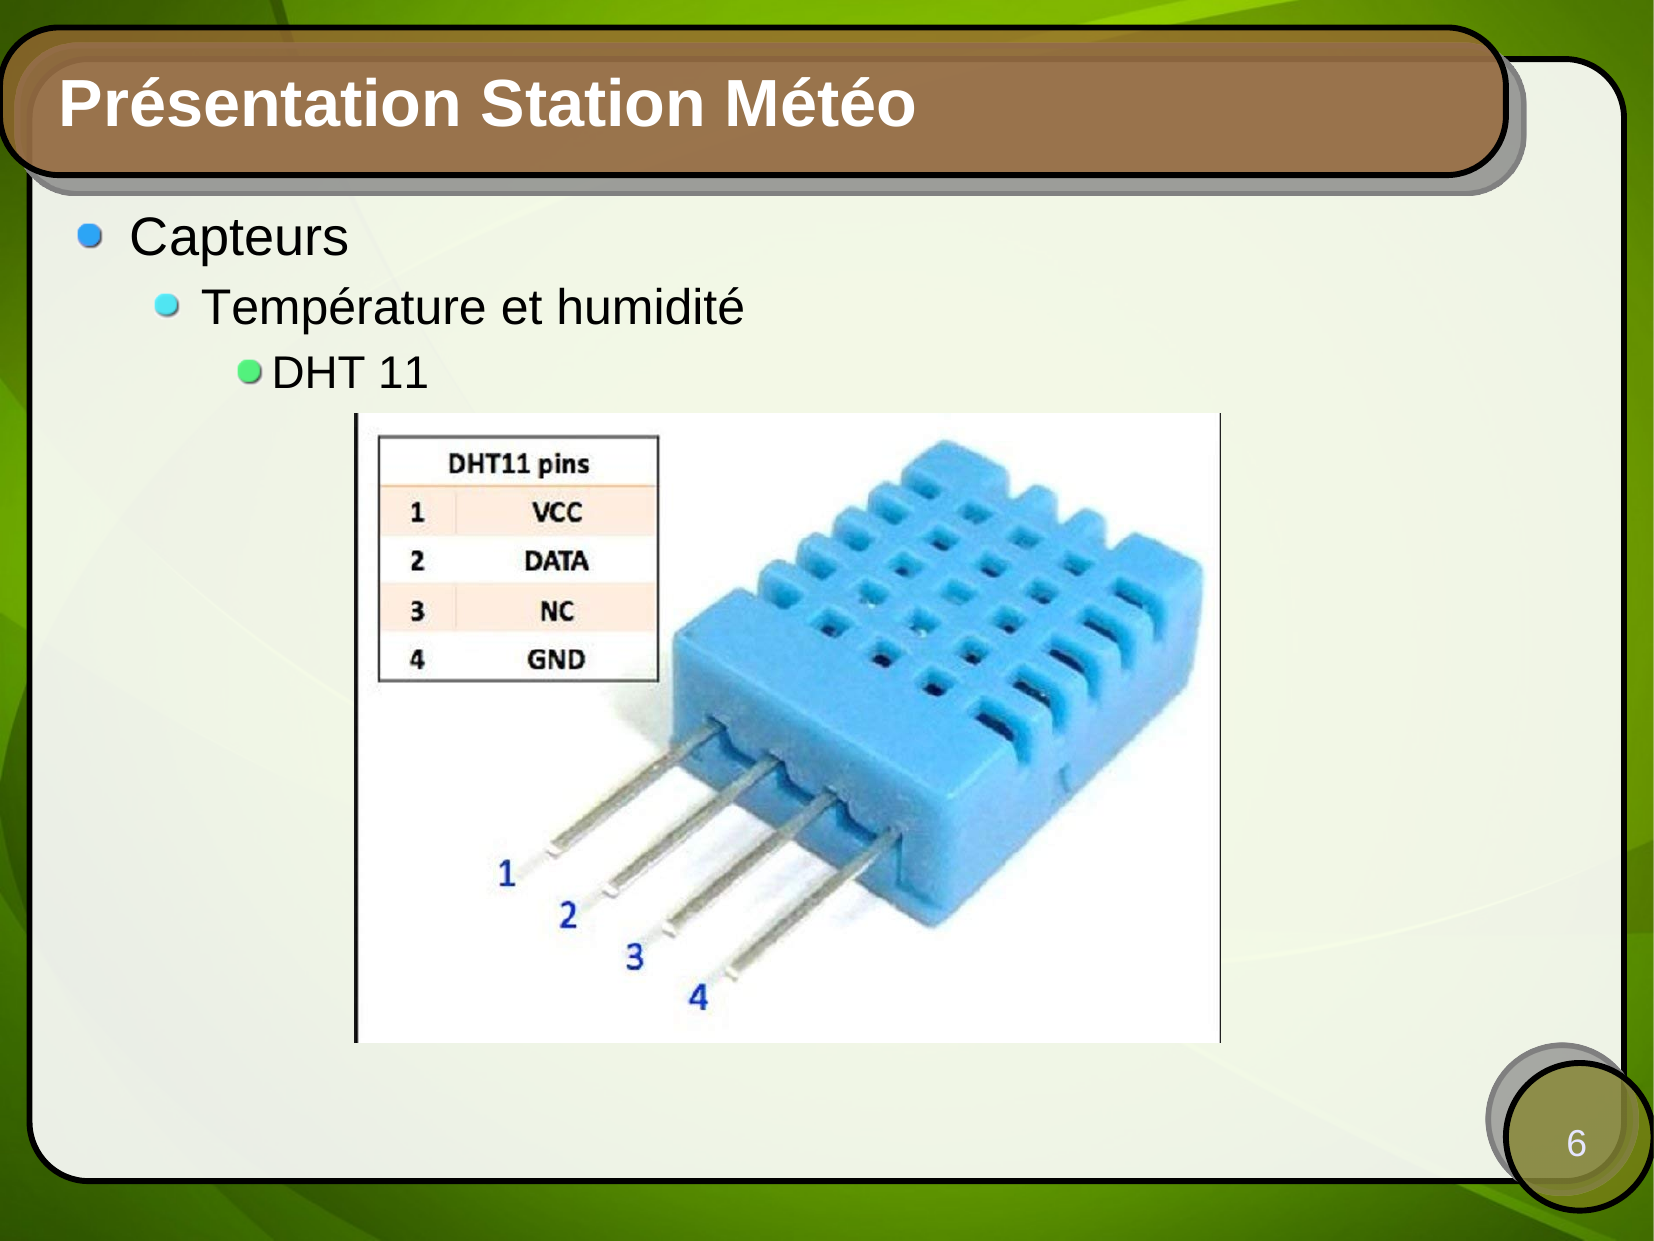

# Présentation Station Météo
Capteurs
Température et humidité
DHT 11
6